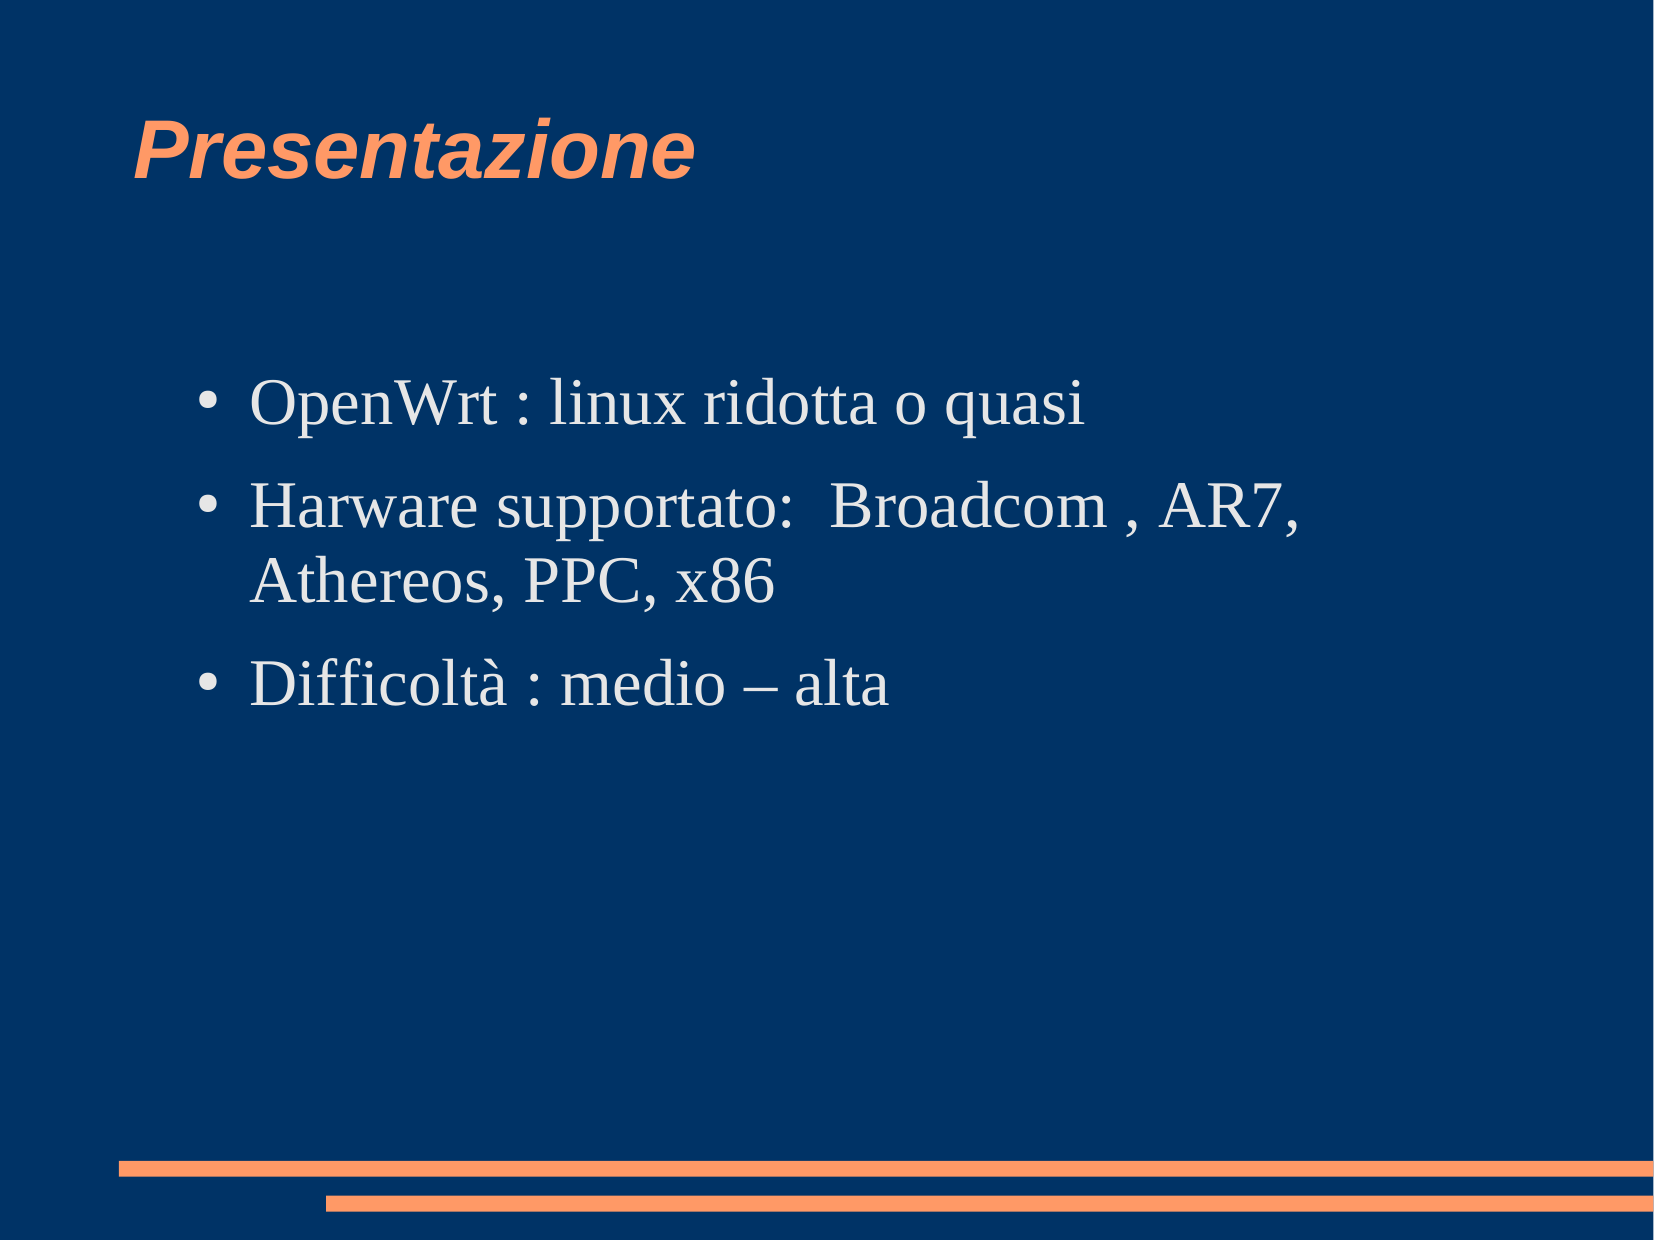

# Presentazione
OpenWrt : linux ridotta o quasi
Harware supportato: Broadcom , AR7, Athereos, PPC, x86
Difficoltà : medio – alta